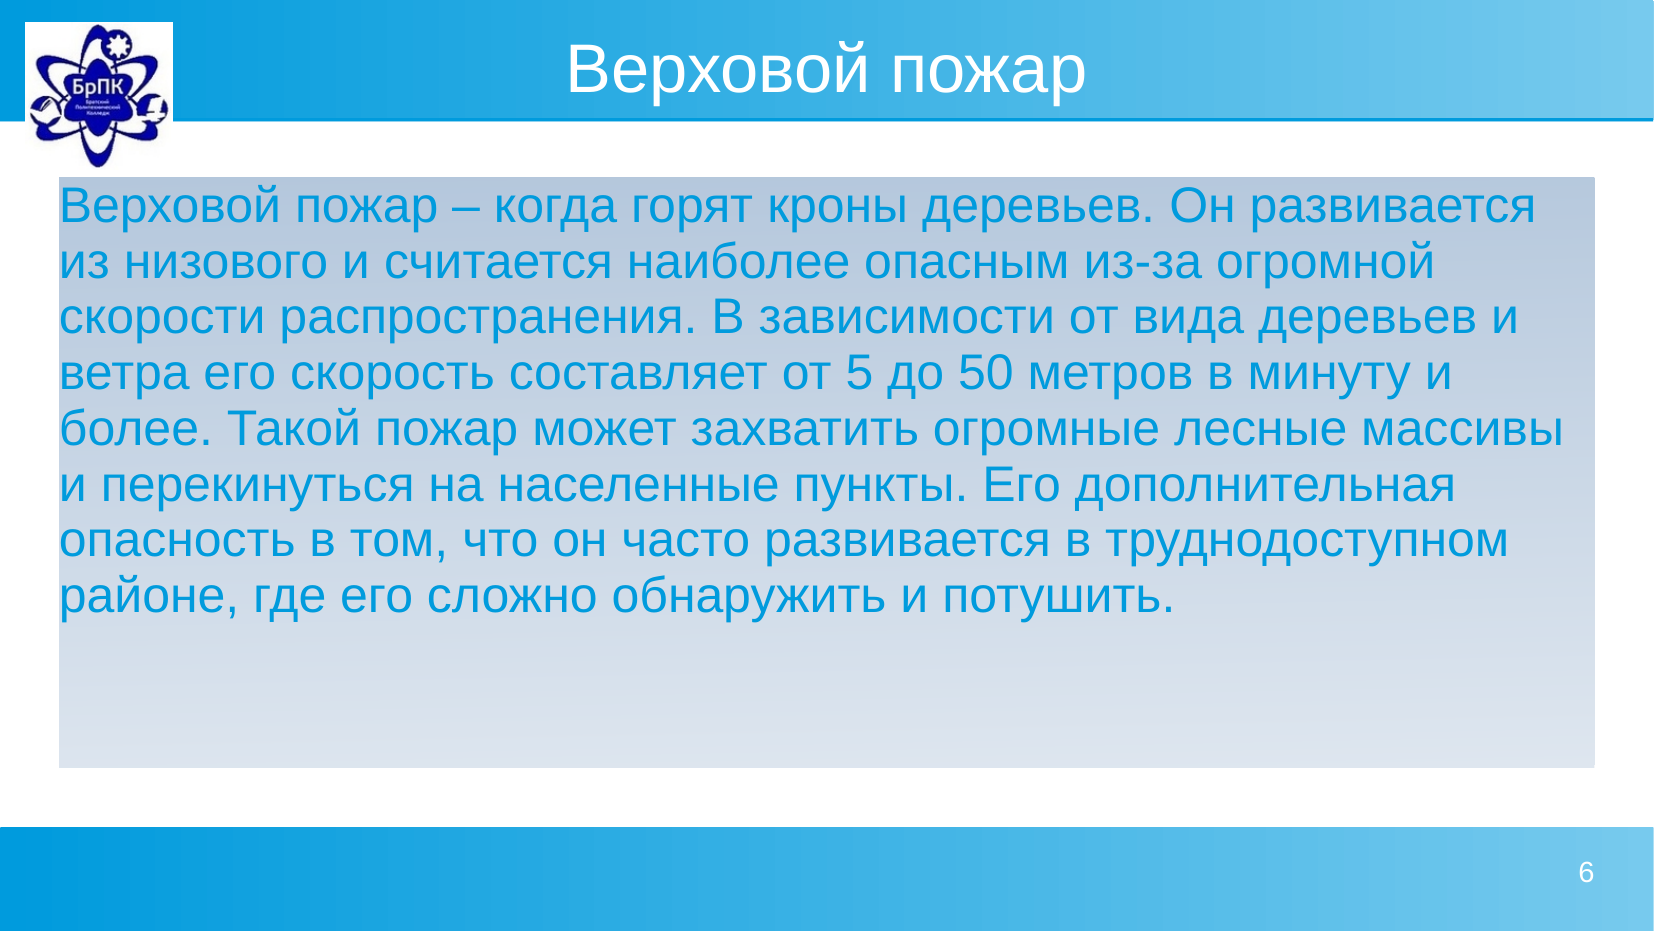

# Верховой пожар
Верховой пожар – когда горят кроны деревьев. Он развивается из низового и считается наиболее опасным из-за огромной скорости распространения. В зависимости от вида деревьев и ветра его скорость составляет от 5 до 50 метров в минуту и более. Такой пожар может захватить огромные лесные массивы и перекинуться на населенные пункты. Его дополнительная опасность в том, что он часто развивается в труднодоступном районе, где его сложно обнаружить и потушить.
6